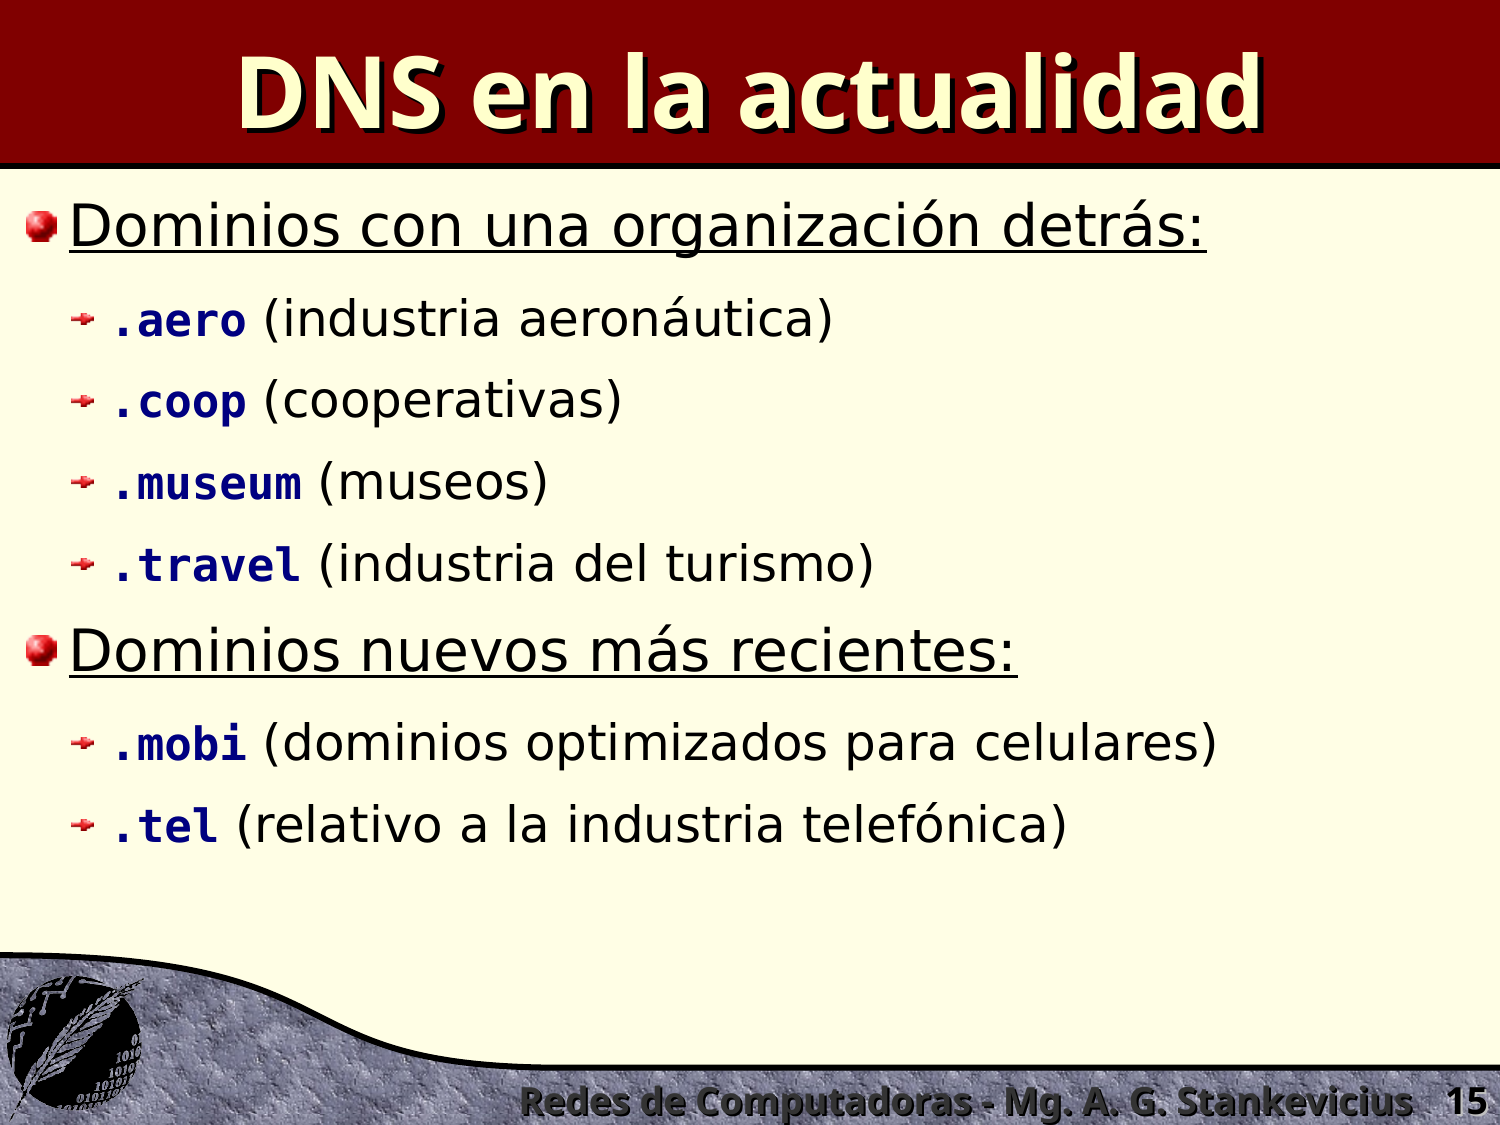

# DNS en la actualidad
Dominios con una organización detrás:
.aero (industria aeronáutica)
.coop (cooperativas)
.museum (museos)
.travel (industria del turismo)
Dominios nuevos más recientes:
.mobi (dominios optimizados para celulares)
.tel (relativo a la industria telefónica)
15